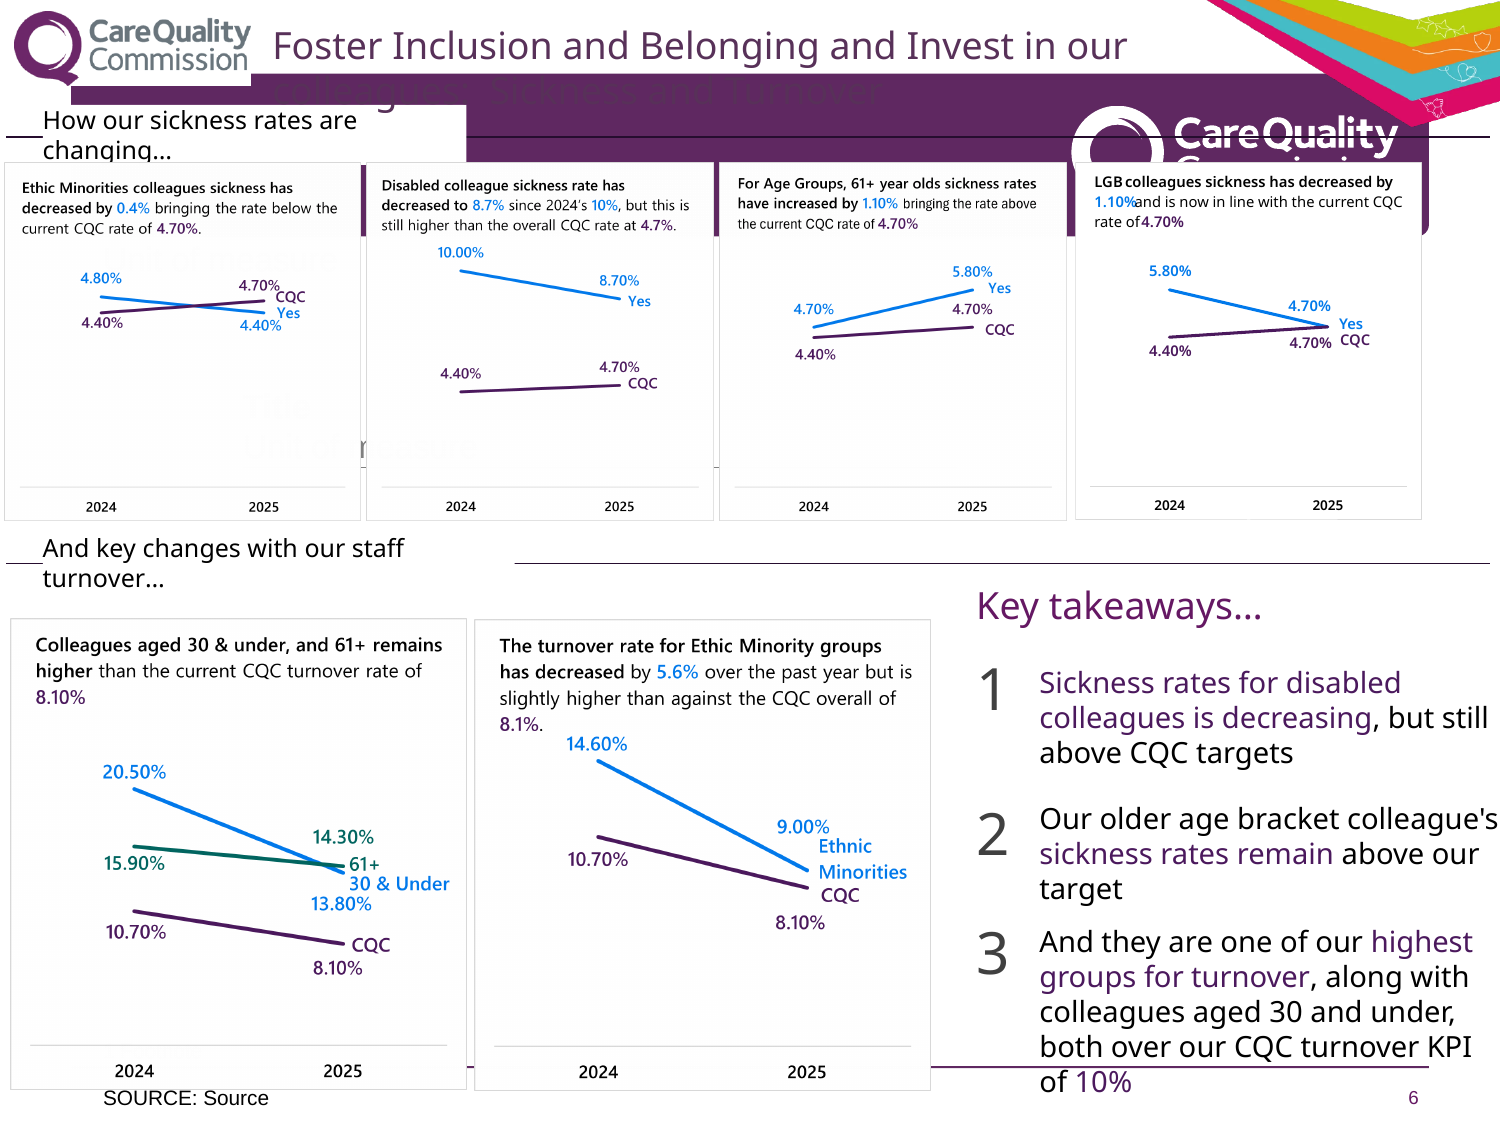

Foster Inclusion and Belonging and Invest in our colleagues: Sickness and Turnover
# How our sickness rates are changing…
And key changes with our staff turnover…
Key takeaways…
1
Sickness rates for disabled colleagues is decreasing, but still above CQC targets
2
Our older age bracket colleague's sickness rates remain above our
target
3
And they are one of our highest groups for turnover, along with colleagues aged 30 and under, both over our CQC turnover KPI of 10%